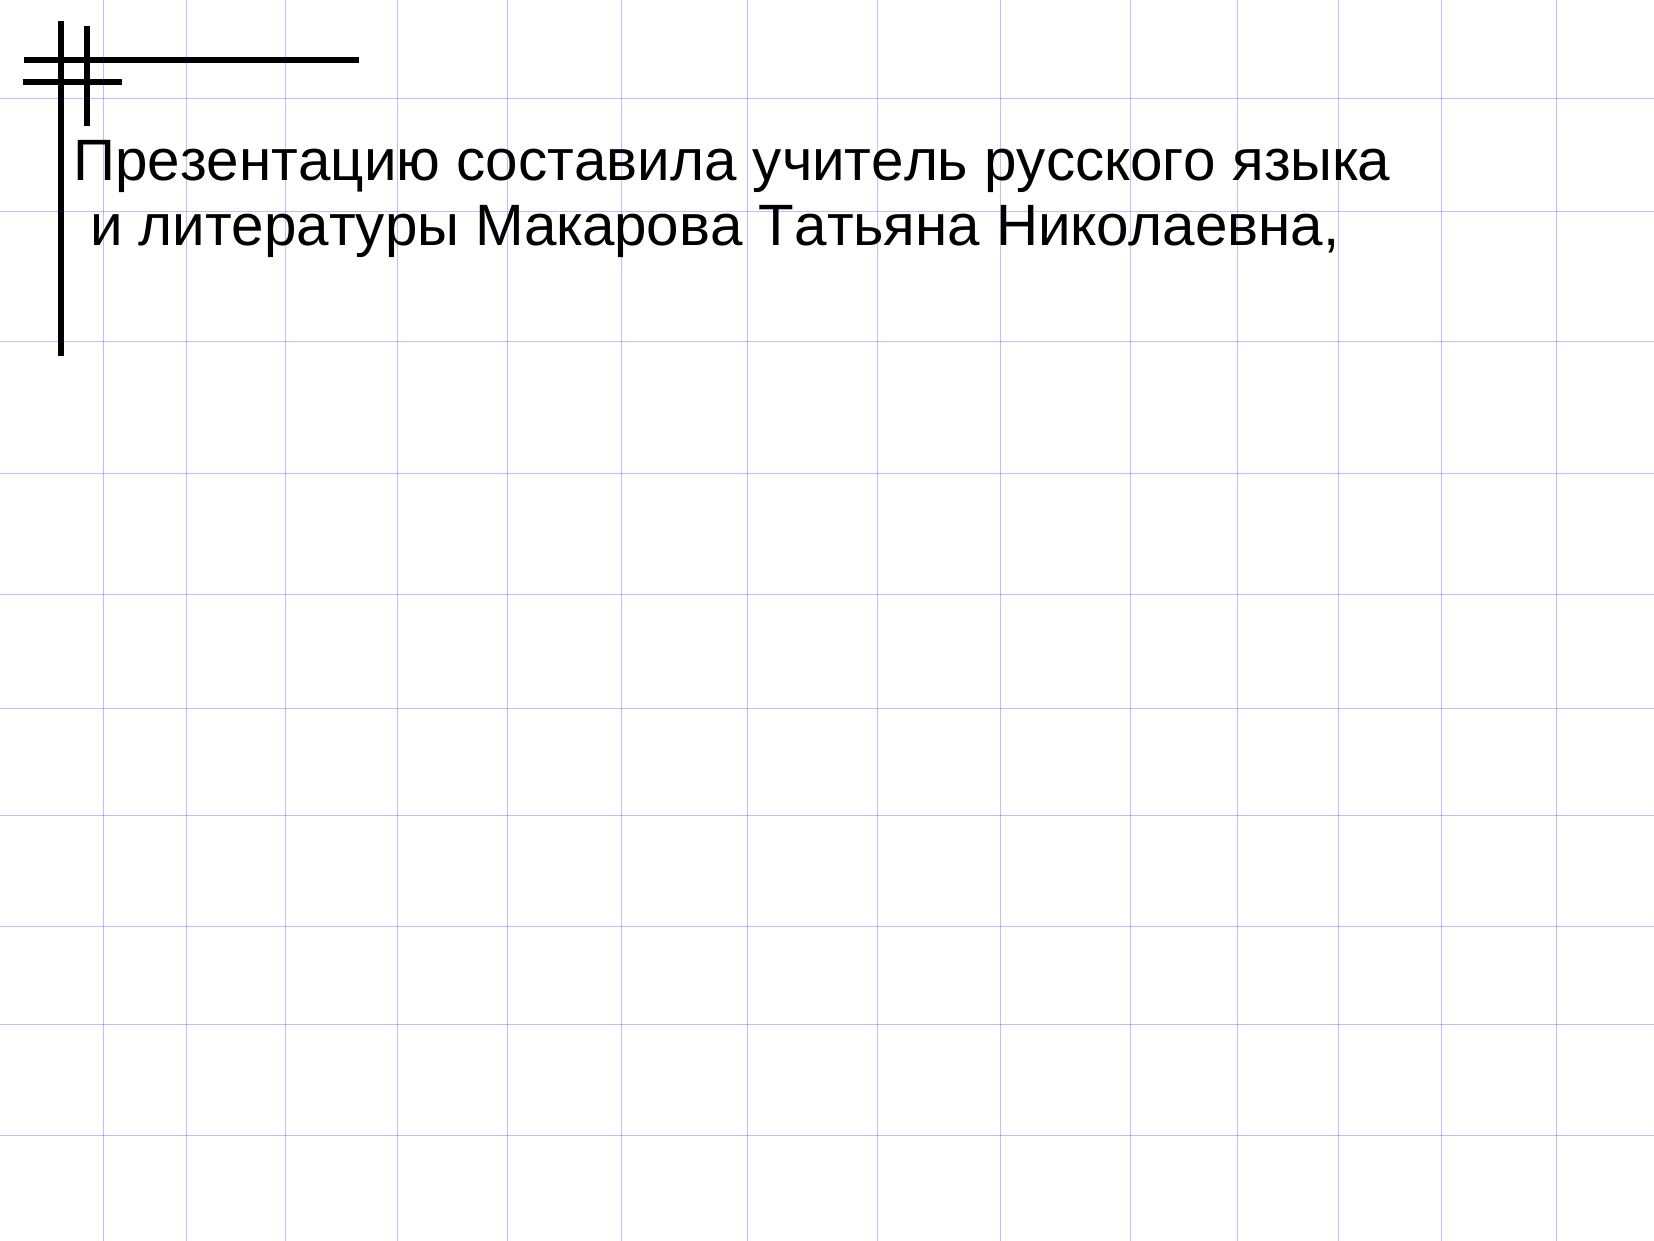

Презентацию составила учитель русского языка
 и литературы Макарова Татьяна Николаевна,